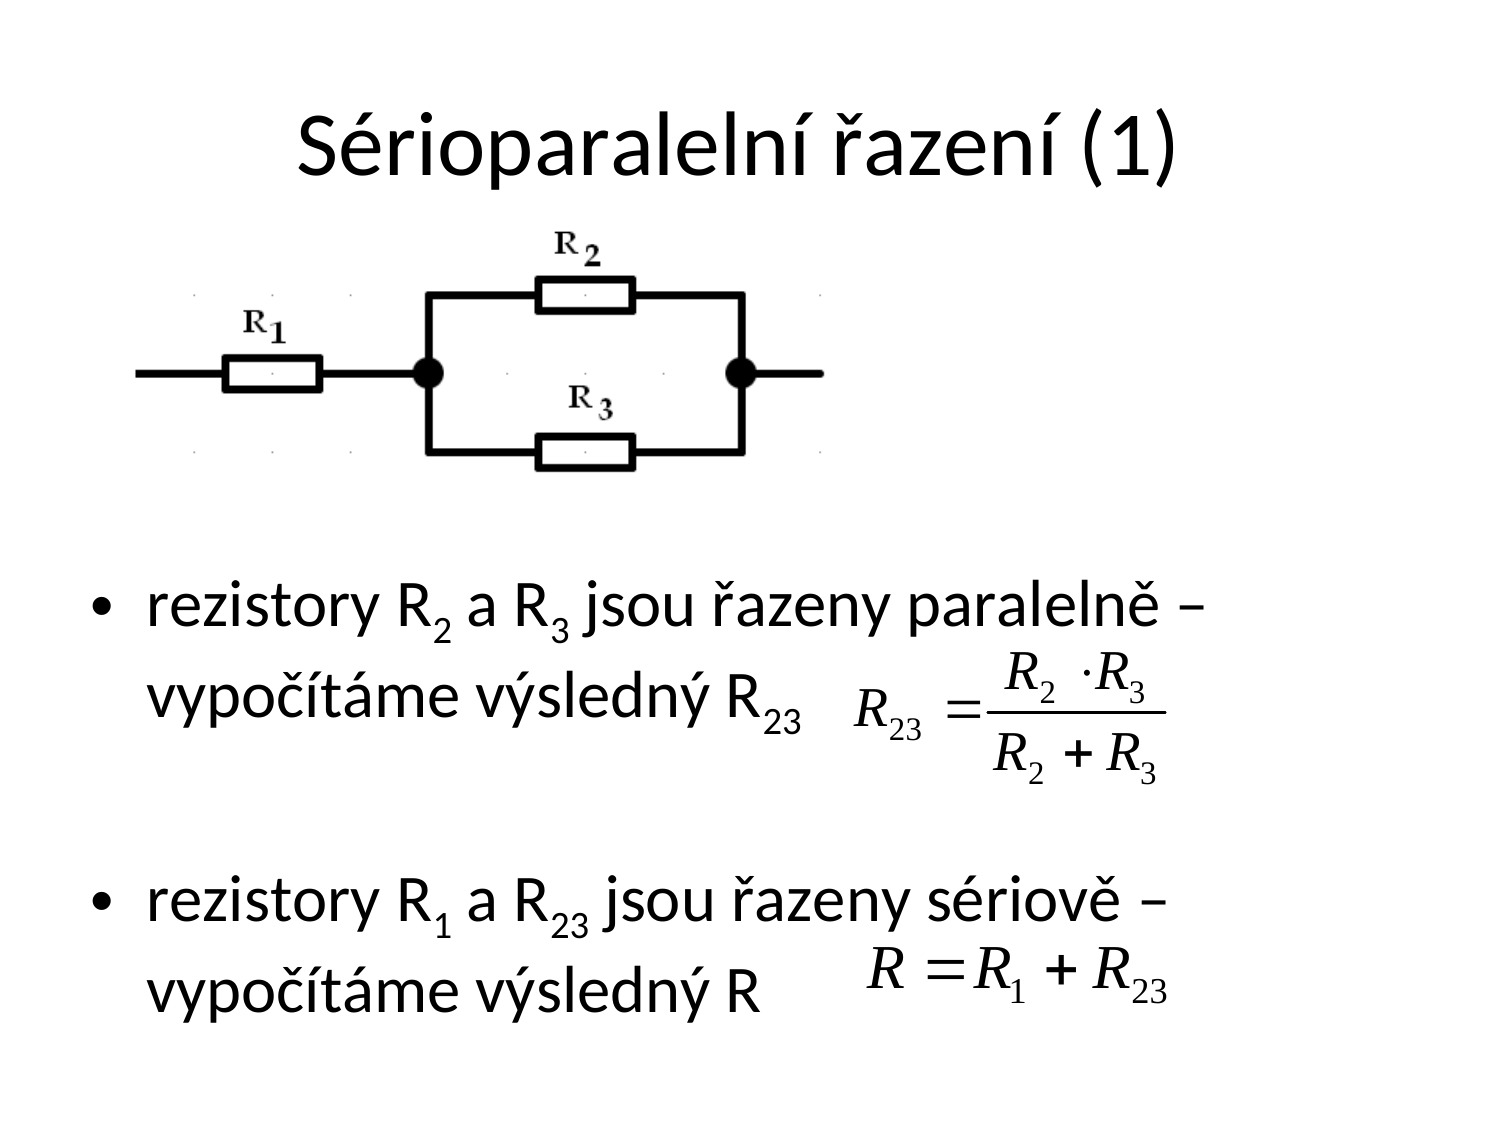

# Sérioparalelní řazení (1)
rezistory R2 a R3 jsou řazeny paralelně – vypočítáme výsledný R23
rezistory R1 a R23 jsou řazeny sériově – vypočítáme výsledný R